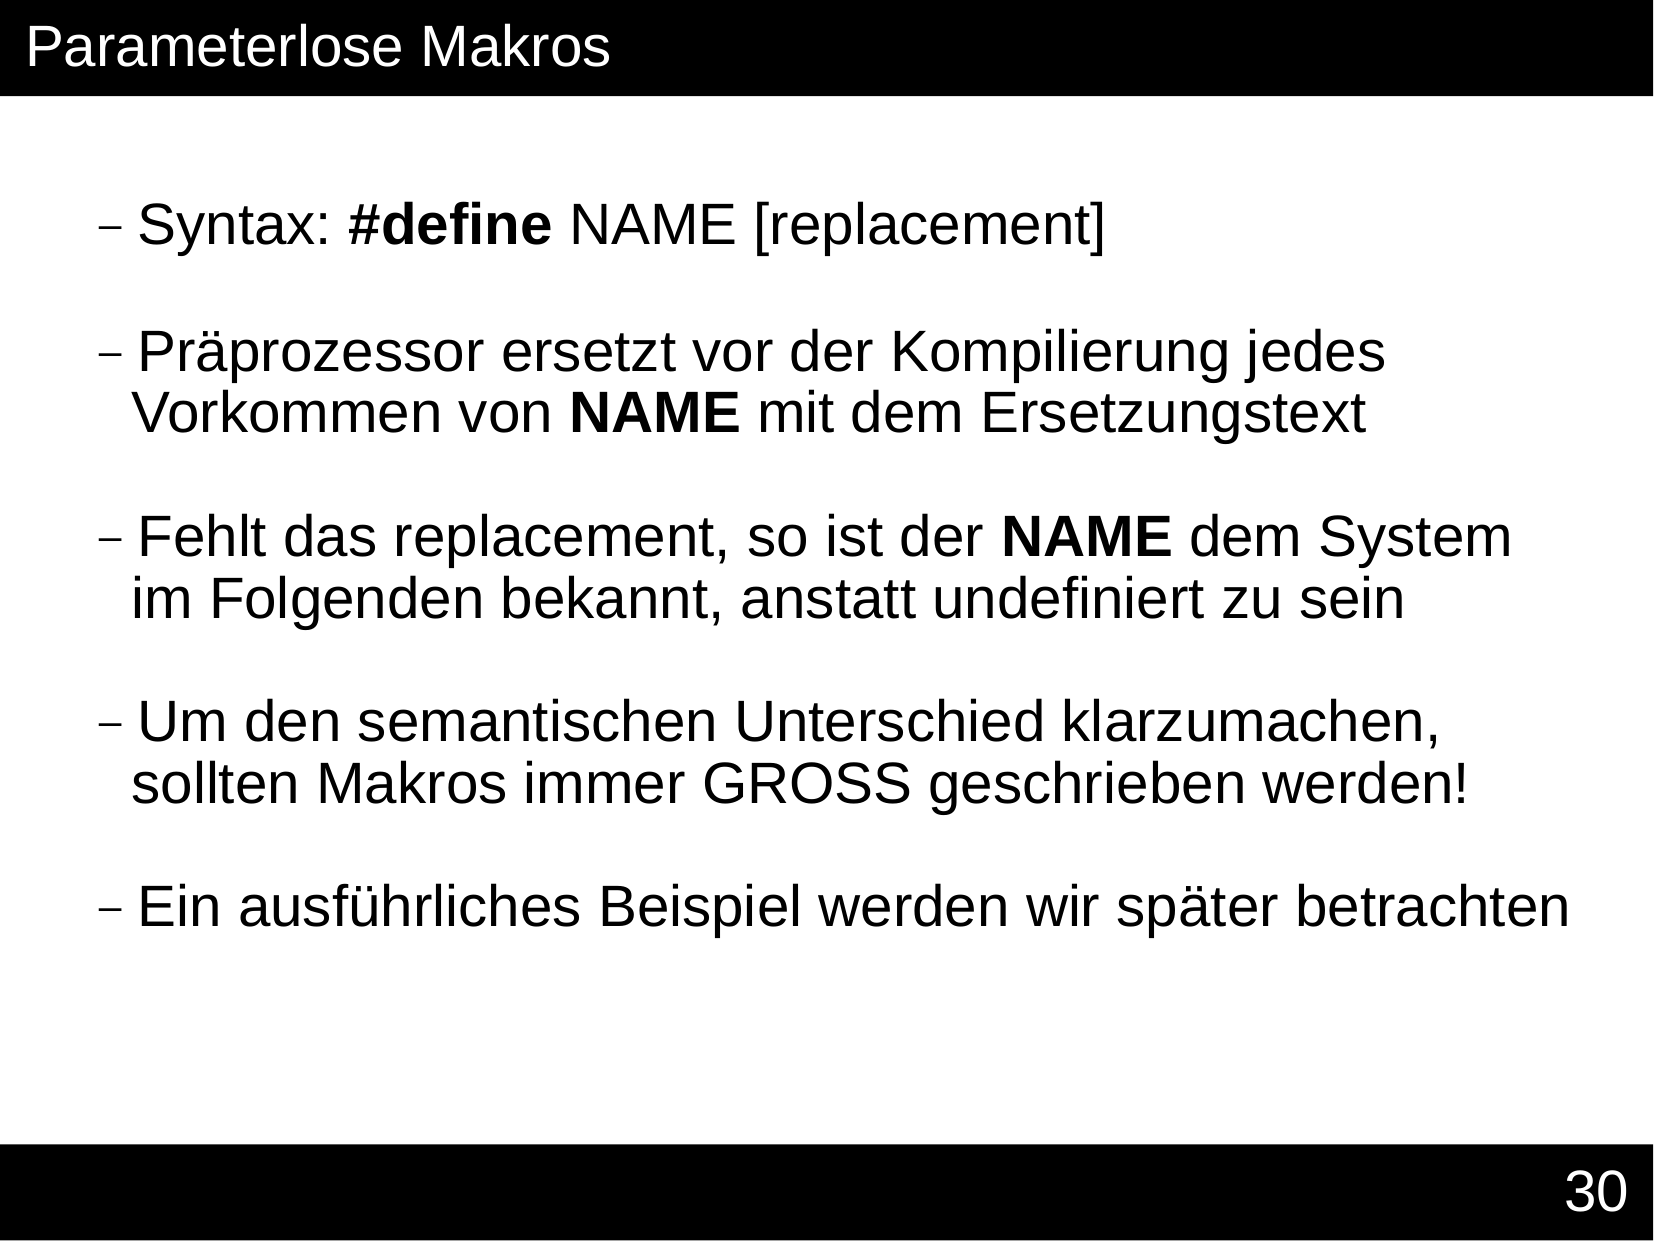

Parameterlose Makros
 Syntax: #define NAME [replacement]
 Präprozessor ersetzt vor der Kompilierung jedes
 Vorkommen von NAME mit dem Ersetzungstext
 Fehlt das replacement, so ist der NAME dem System
 im Folgenden bekannt, anstatt undefiniert zu sein
 Um den semantischen Unterschied klarzumachen,
 sollten Makros immer GROSS geschrieben werden!
 Ein ausführliches Beispiel werden wir später betrachten
30